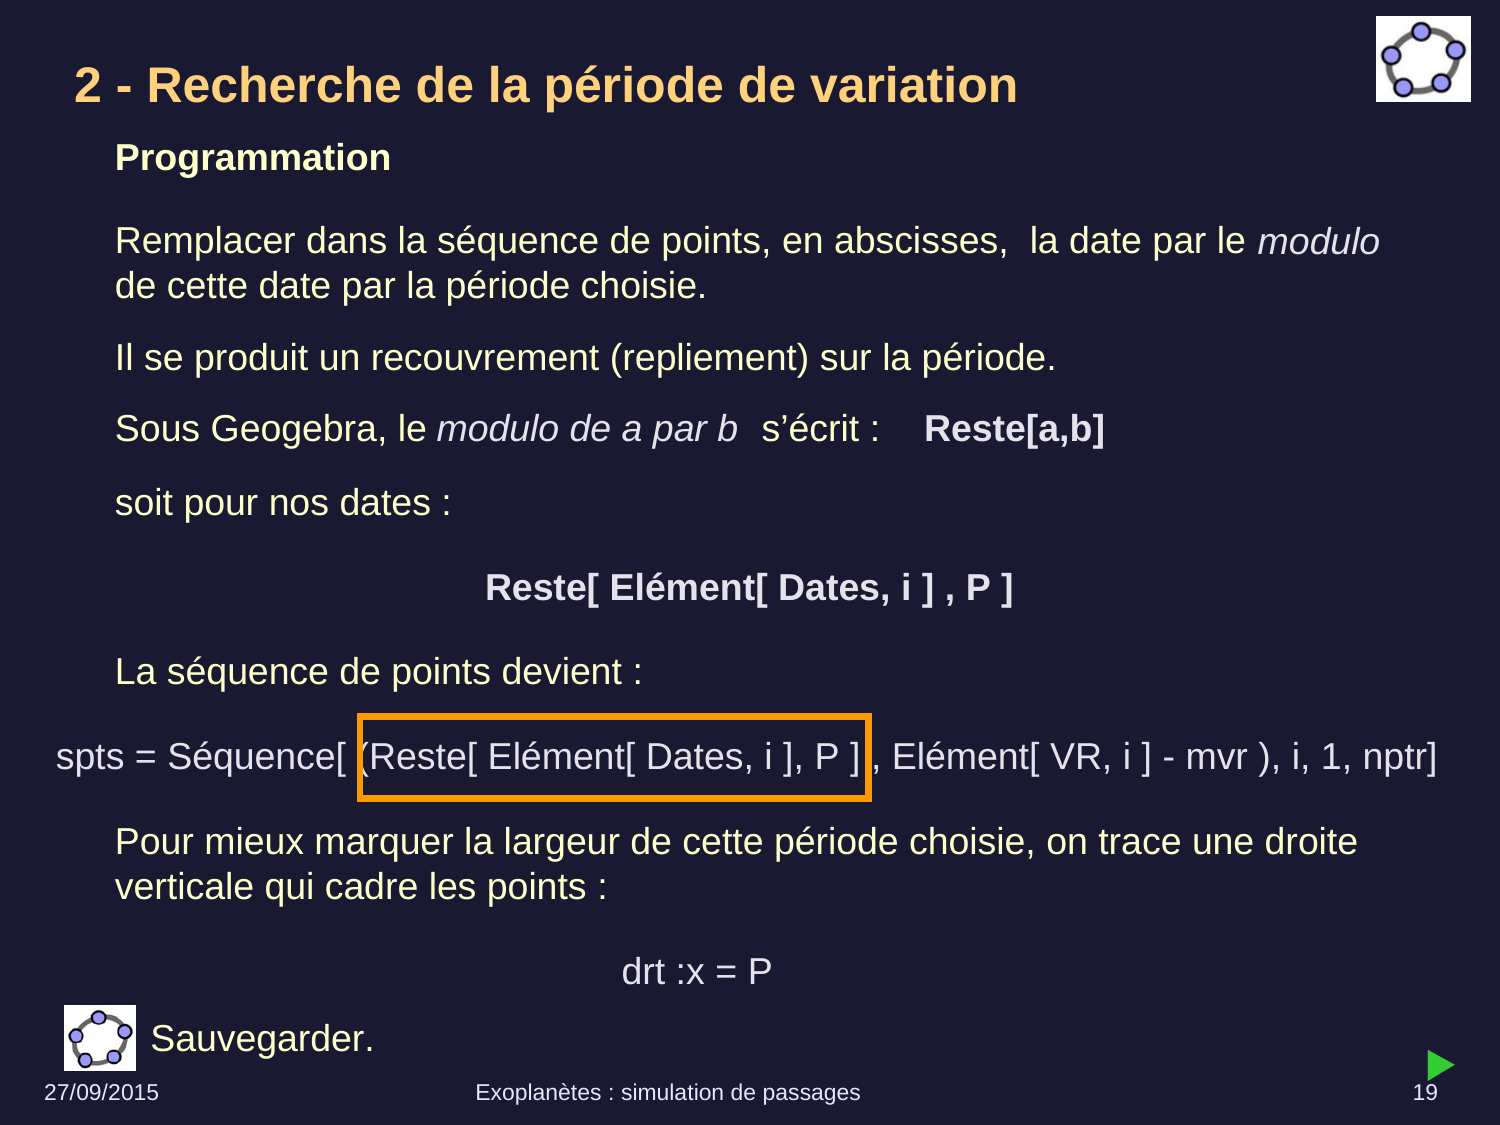

2 - Recherche de la période de variation
Programmation
Remplacer dans la séquence de points, en abscisses, la date par le
de cette date par la période choisie.
modulo
Il se produit un recouvrement (repliement) sur la période.
Sous Geogebra, le s’écrit :
modulo de a par b
Reste[a,b]
soit pour nos dates :
Reste[ Elément[ Dates, i ] , P ]
La séquence de points devient :
spts = Séquence[ (Reste[ Elément[ Dates, i ], P ] , Elément[ VR, i ] - mvr ), i, 1, nptr]
Pour mieux marquer la largeur de cette période choisie, on trace une droite verticale qui cadre les points :
drt :x = P
Sauvegarder.

27/09/2015
Exoplanètes : simulation de passages
19